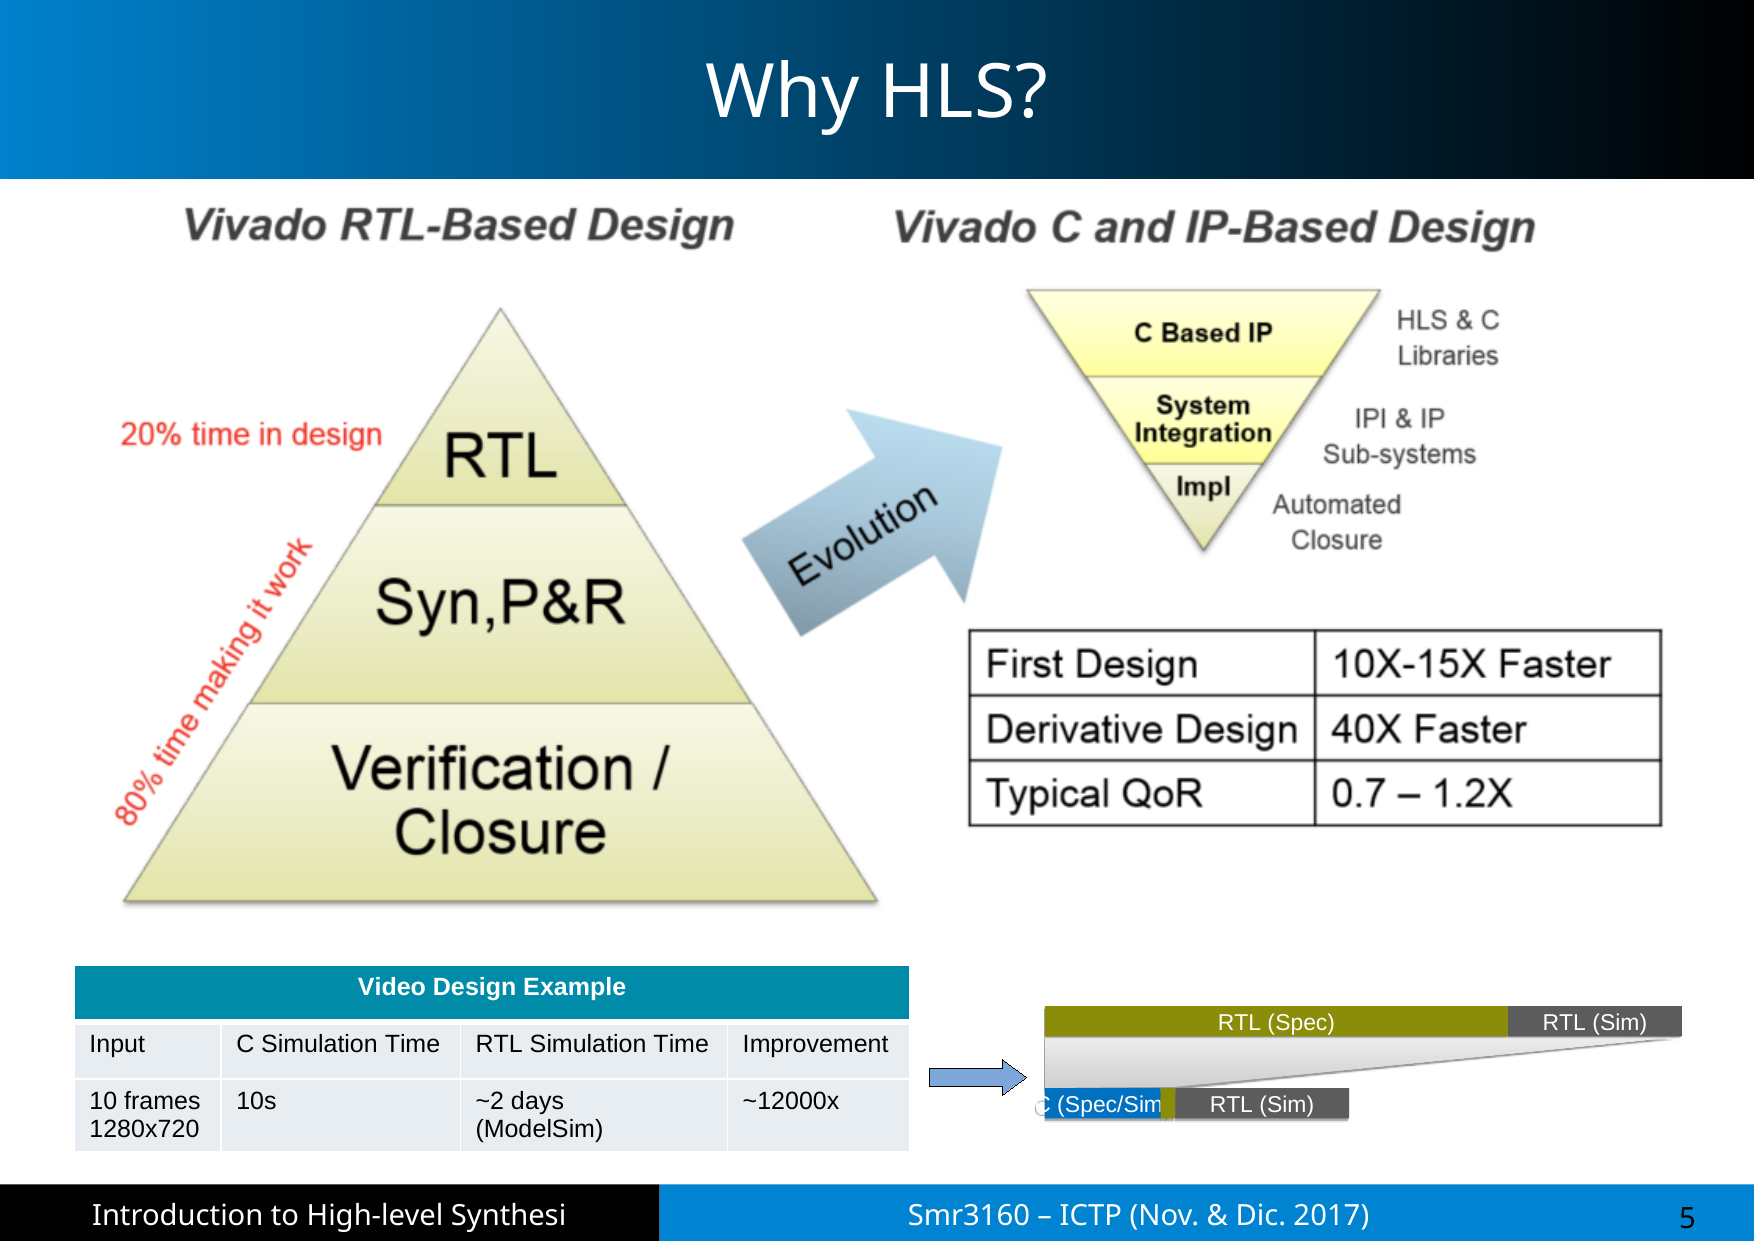

# Why HLS?
| Video Design Example | | | |
| --- | --- | --- | --- |
| Input | C Simulation Time | RTL Simulation Time | Improvement |
| 10 frames 1280x720 | 10s | ~2 days (ModelSim) | ~12000x |
RTL (Spec)
RTL (Sim)
C (Spec/Sim)
RTL (Sim)
5